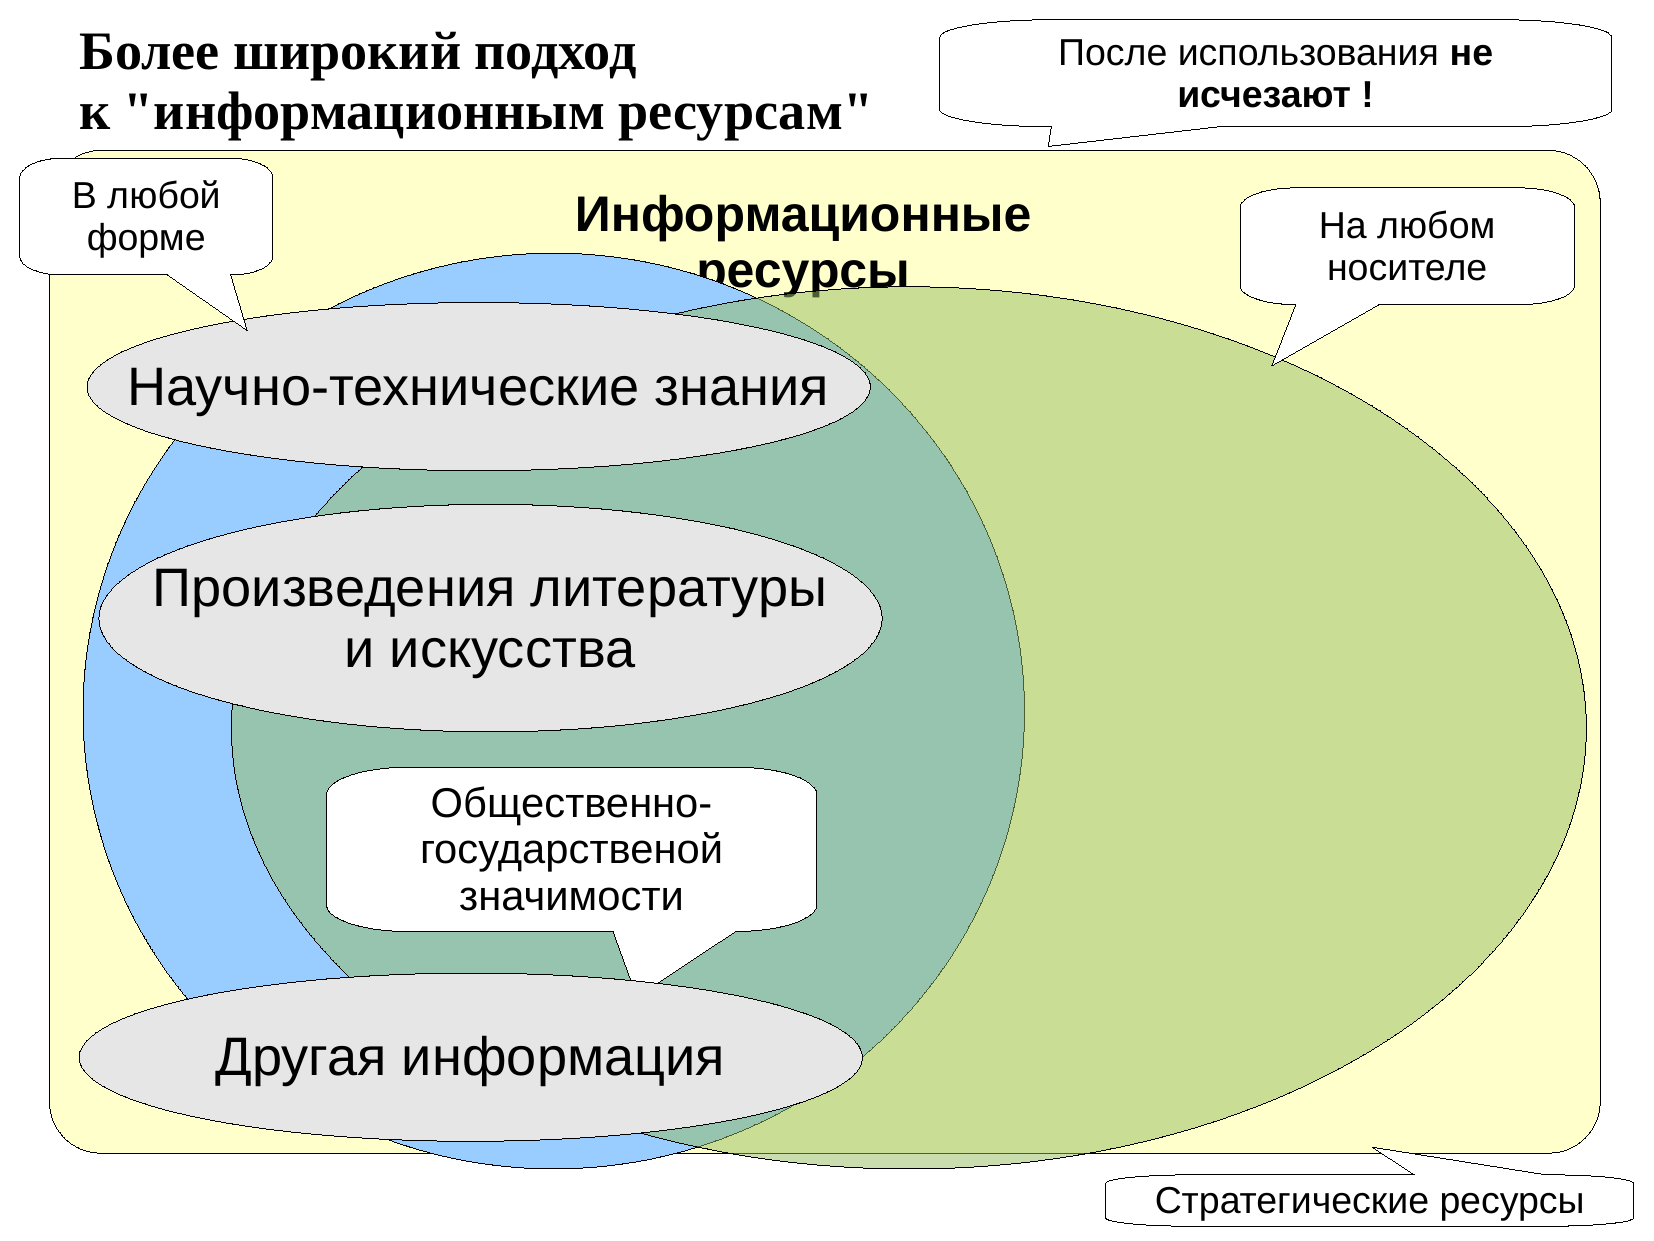

После использования не исчезают !
Более широкий подход
к "информационным ресурсам"
В любой
форме
Информационные ресурсы
На любом
носителе
Научно-технические знания
Произведения литературы
и искусства
Общественно-
государственой
значимости
Другая информация
Стратегические ресурсы